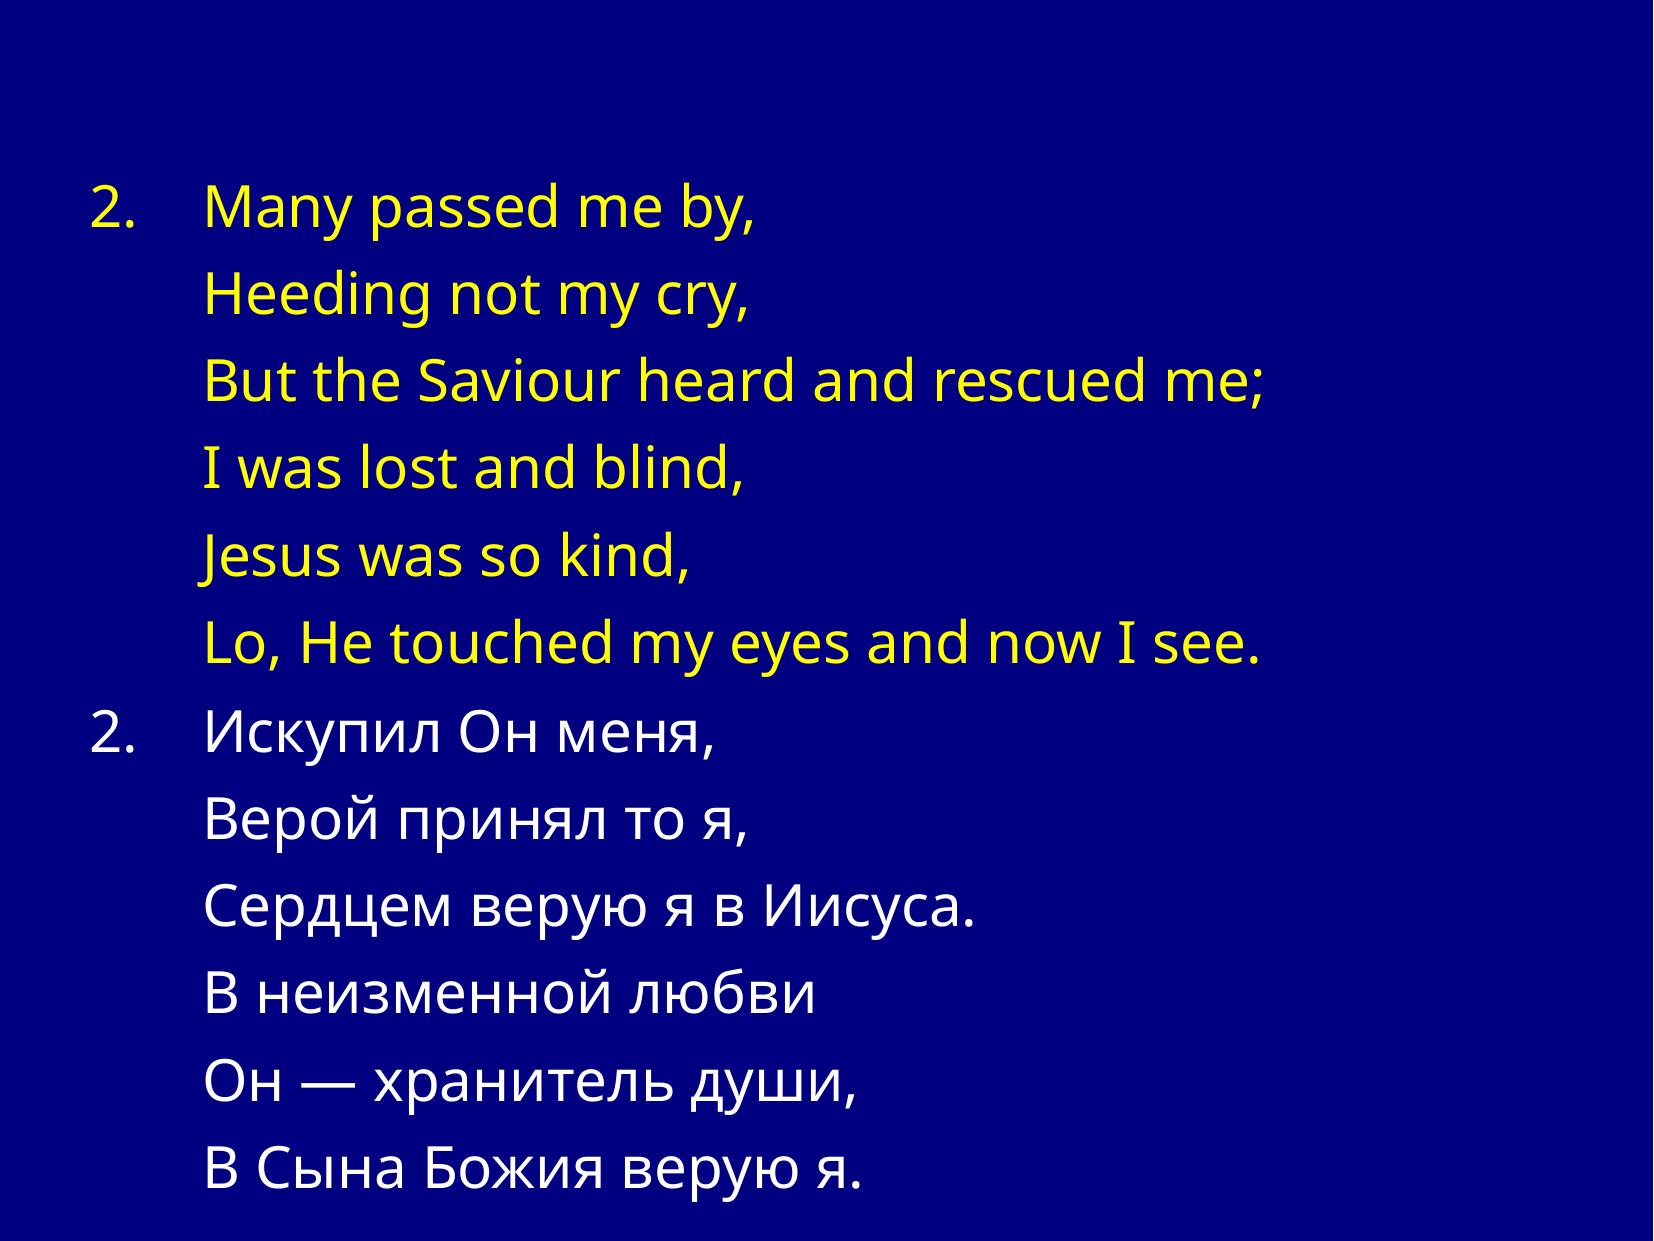

2.	Many passed me by,
	Heeding not my cry,
	But the Saviour heard and rescued me;
	I was lost and blind,
	Jesus was so kind,
	Lo, He touched my eyes and now I see.
2.	Искупил Он меня,
	Верой принял то я,
	Сердцем верую я в Иисуса.
	В неизменной любви
	Он — хранитель души,
	В Сына Божия верую я.